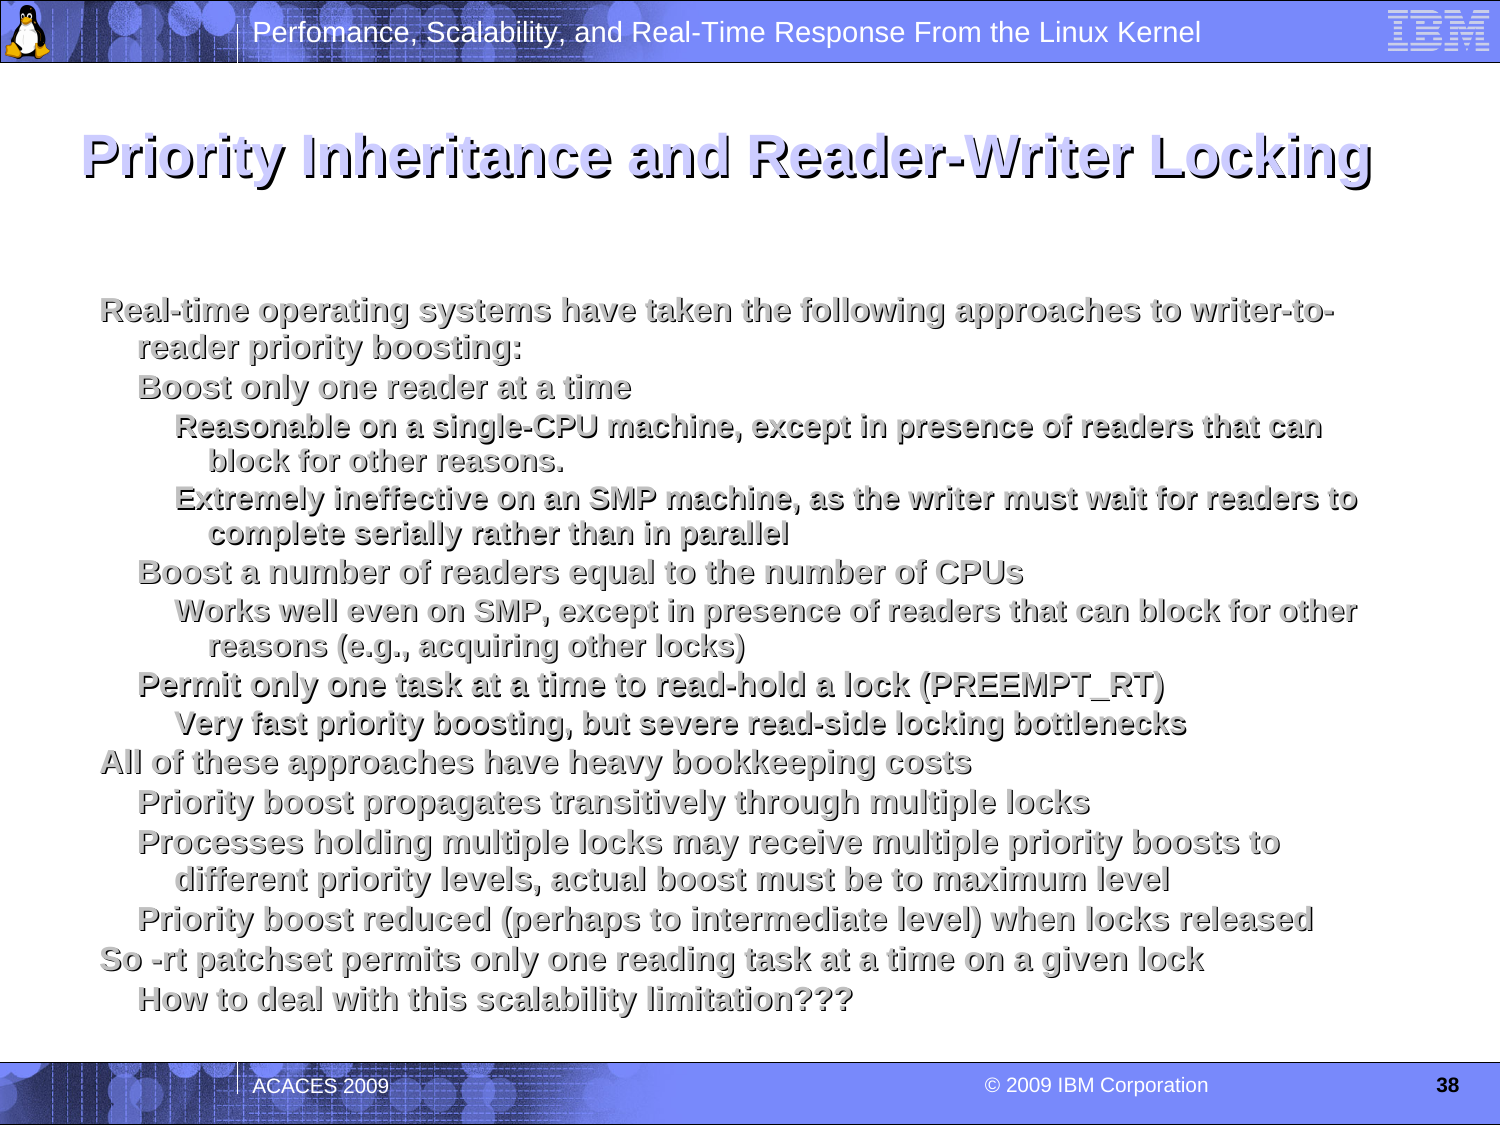

# Priority Inheritance and Reader-Writer Locking
Real-time operating systems have taken the following approaches to writer-to-reader priority boosting:
Boost only one reader at a time
Reasonable on a single-CPU machine, except in presence of readers that can block for other reasons.
Extremely ineffective on an SMP machine, as the writer must wait for readers to complete serially rather than in parallel
Boost a number of readers equal to the number of CPUs
Works well even on SMP, except in presence of readers that can block for other reasons (e.g., acquiring other locks)
Permit only one task at a time to read-hold a lock (PREEMPT_RT)
Very fast priority boosting, but severe read-side locking bottlenecks
All of these approaches have heavy bookkeeping costs
Priority boost propagates transitively through multiple locks
Processes holding multiple locks may receive multiple priority boosts to different priority levels, actual boost must be to maximum level
Priority boost reduced (perhaps to intermediate level) when locks released
So -rt patchset permits only one reading task at a time on a given lock
How to deal with this scalability limitation???
38